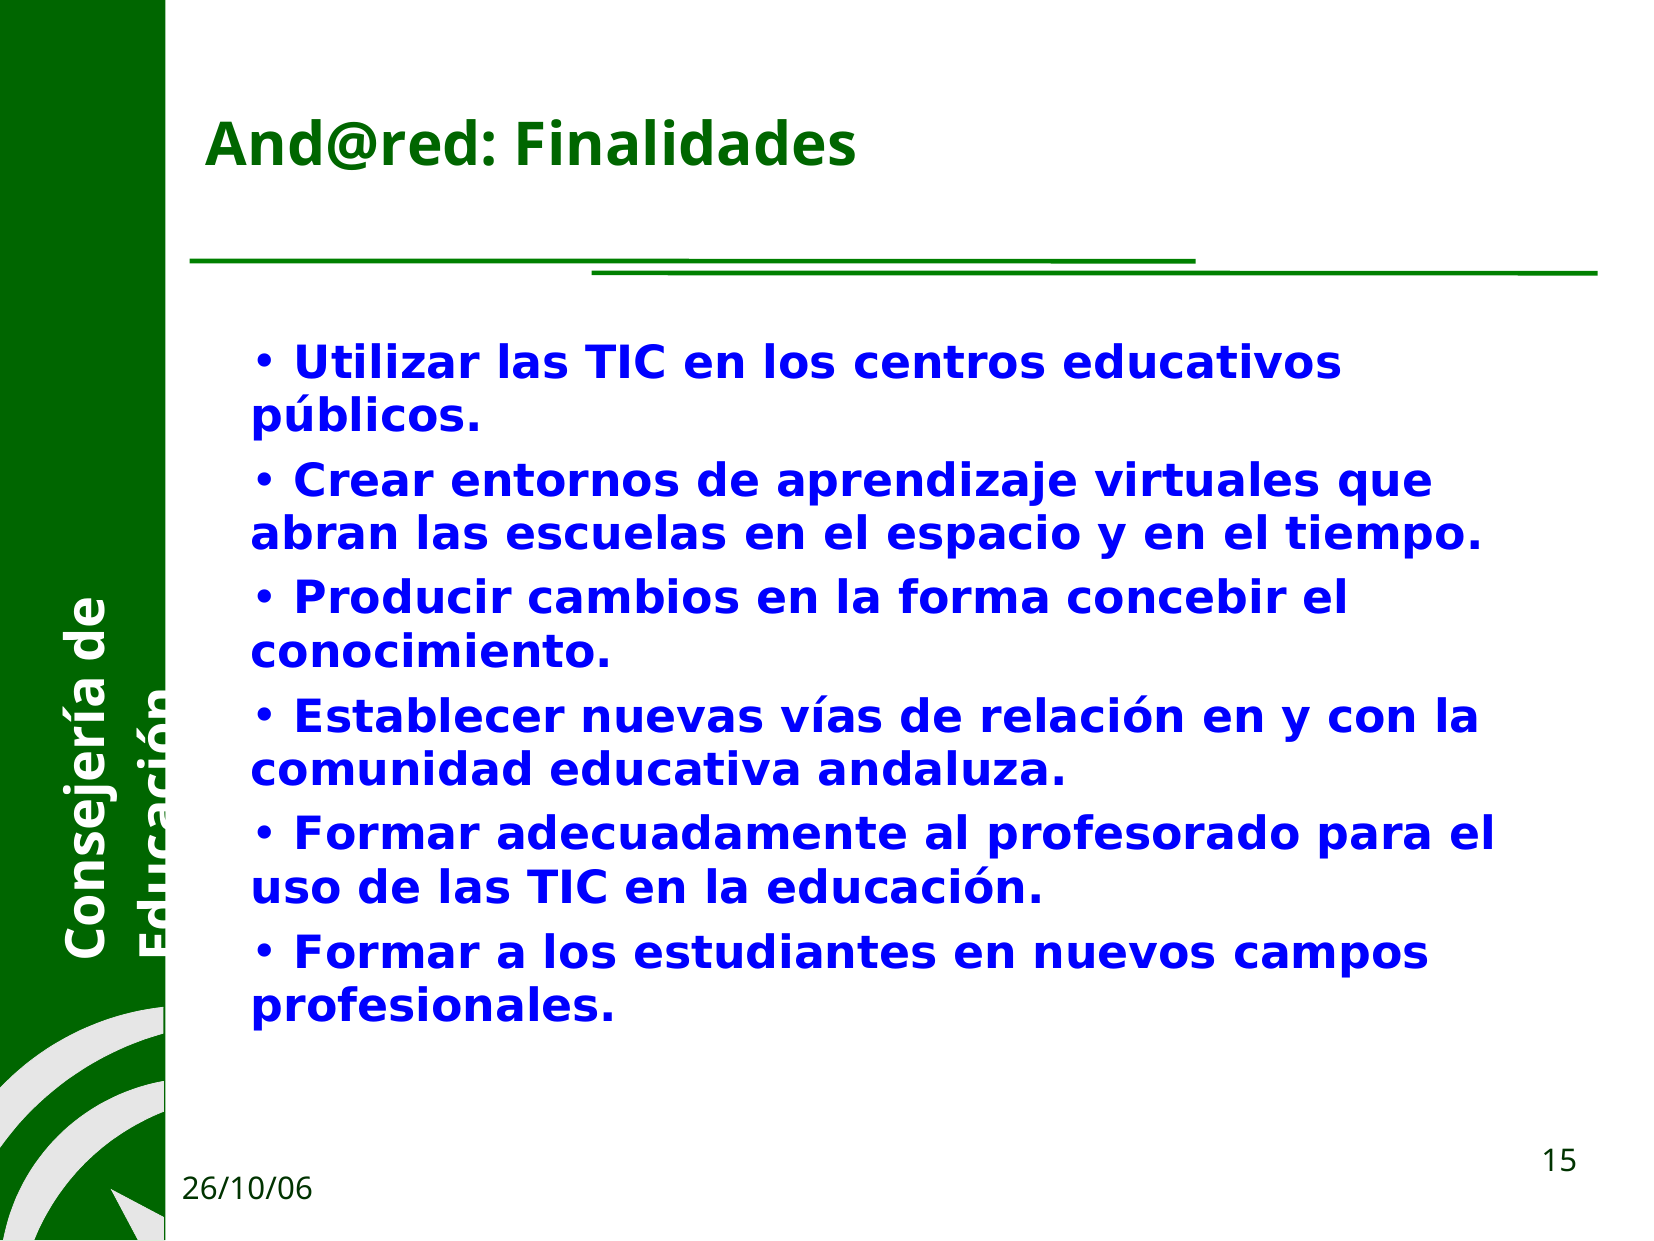

# And@red: Finalidades
 Utilizar las TIC en los centros educativos públicos.
 Crear entornos de aprendizaje virtuales que abran las escuelas en el espacio y en el tiempo.
 Producir cambios en la forma concebir el conocimiento.
 Establecer nuevas vías de relación en y con la comunidad educativa andaluza.
 Formar adecuadamente al profesorado para el uso de las TIC en la educación.
 Formar a los estudiantes en nuevos campos profesionales.
15